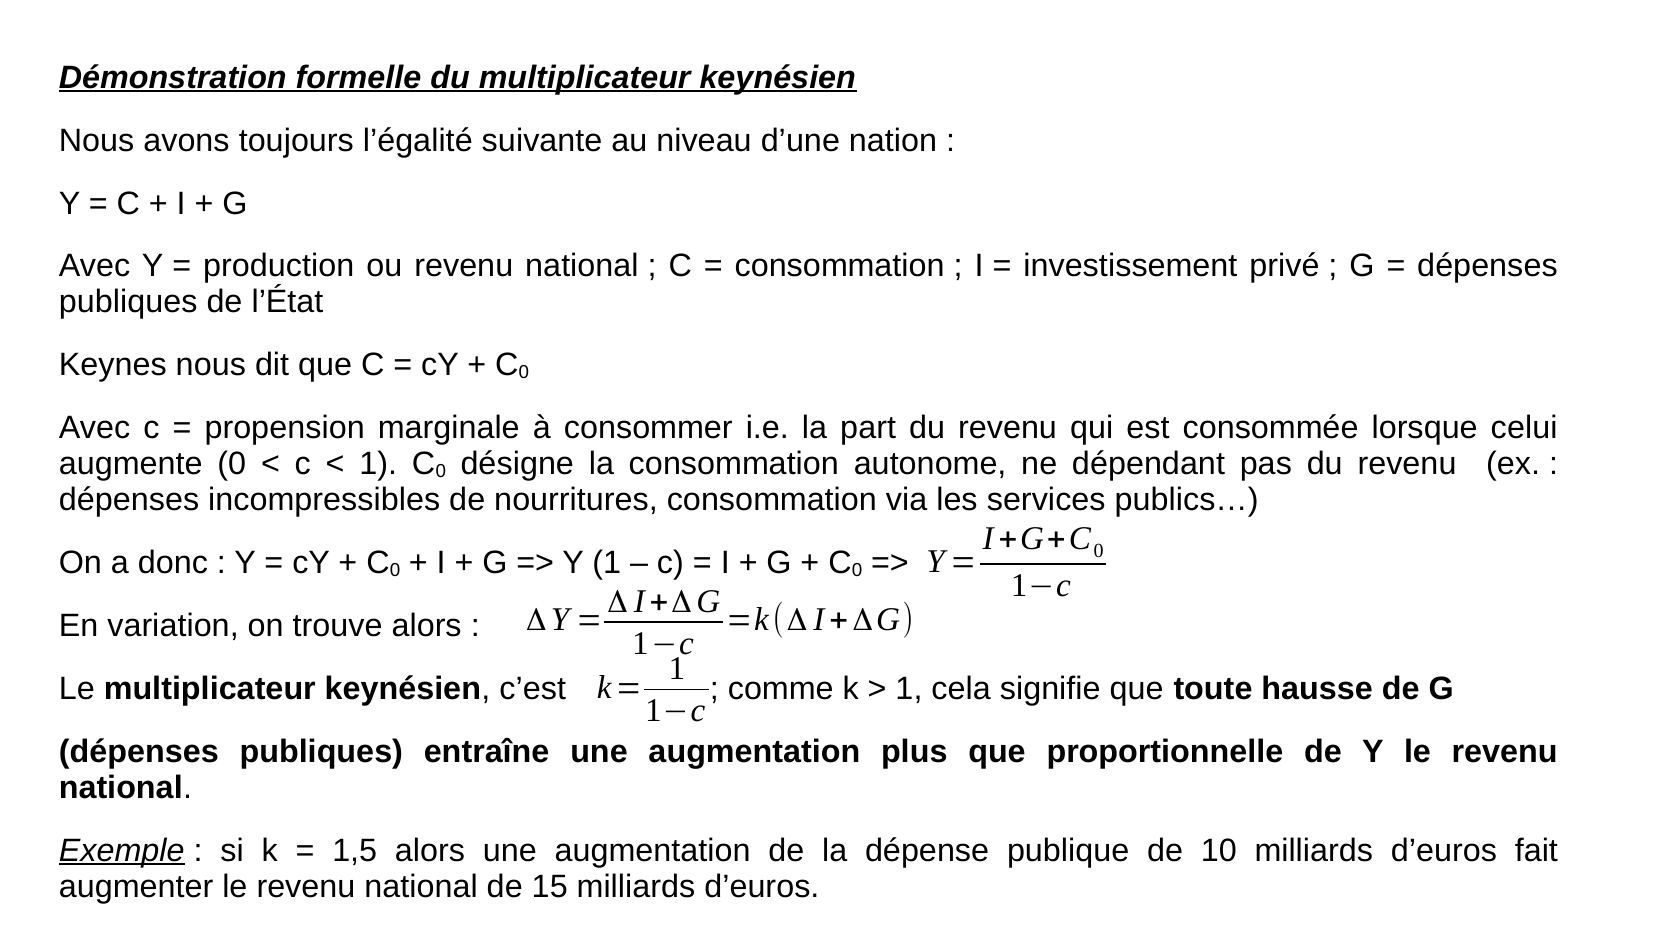

# Démonstration formelle du multiplicateur keynésien
Nous avons toujours l’égalité suivante au niveau d’une nation :
Y = C + I + G
Avec Y = production ou revenu national ; C = consommation ; I = investissement privé ; G = dépenses publiques de l’État
Keynes nous dit que C = cY + C0
Avec c = propension marginale à consommer i.e. la part du revenu qui est consommée lorsque celui augmente (0 < c < 1). C0 désigne la consommation autonome, ne dépendant pas du revenu (ex. : dépenses incompressibles de nourritures, consommation via les services publics…)
On a donc : Y = cY + C0 + I + G => Y (1 – c) = I + G + C0 =>
En variation, on trouve alors :
Le multiplicateur keynésien, c’est  ; comme k > 1, cela signifie que toute hausse de G
(dépenses publiques) entraîne une augmentation plus que proportionnelle de Y le revenu national.
Exemple : si k = 1,5 alors une augmentation de la dépense publique de 10 milliards d’euros fait augmenter le revenu national de 15 milliards d’euros.